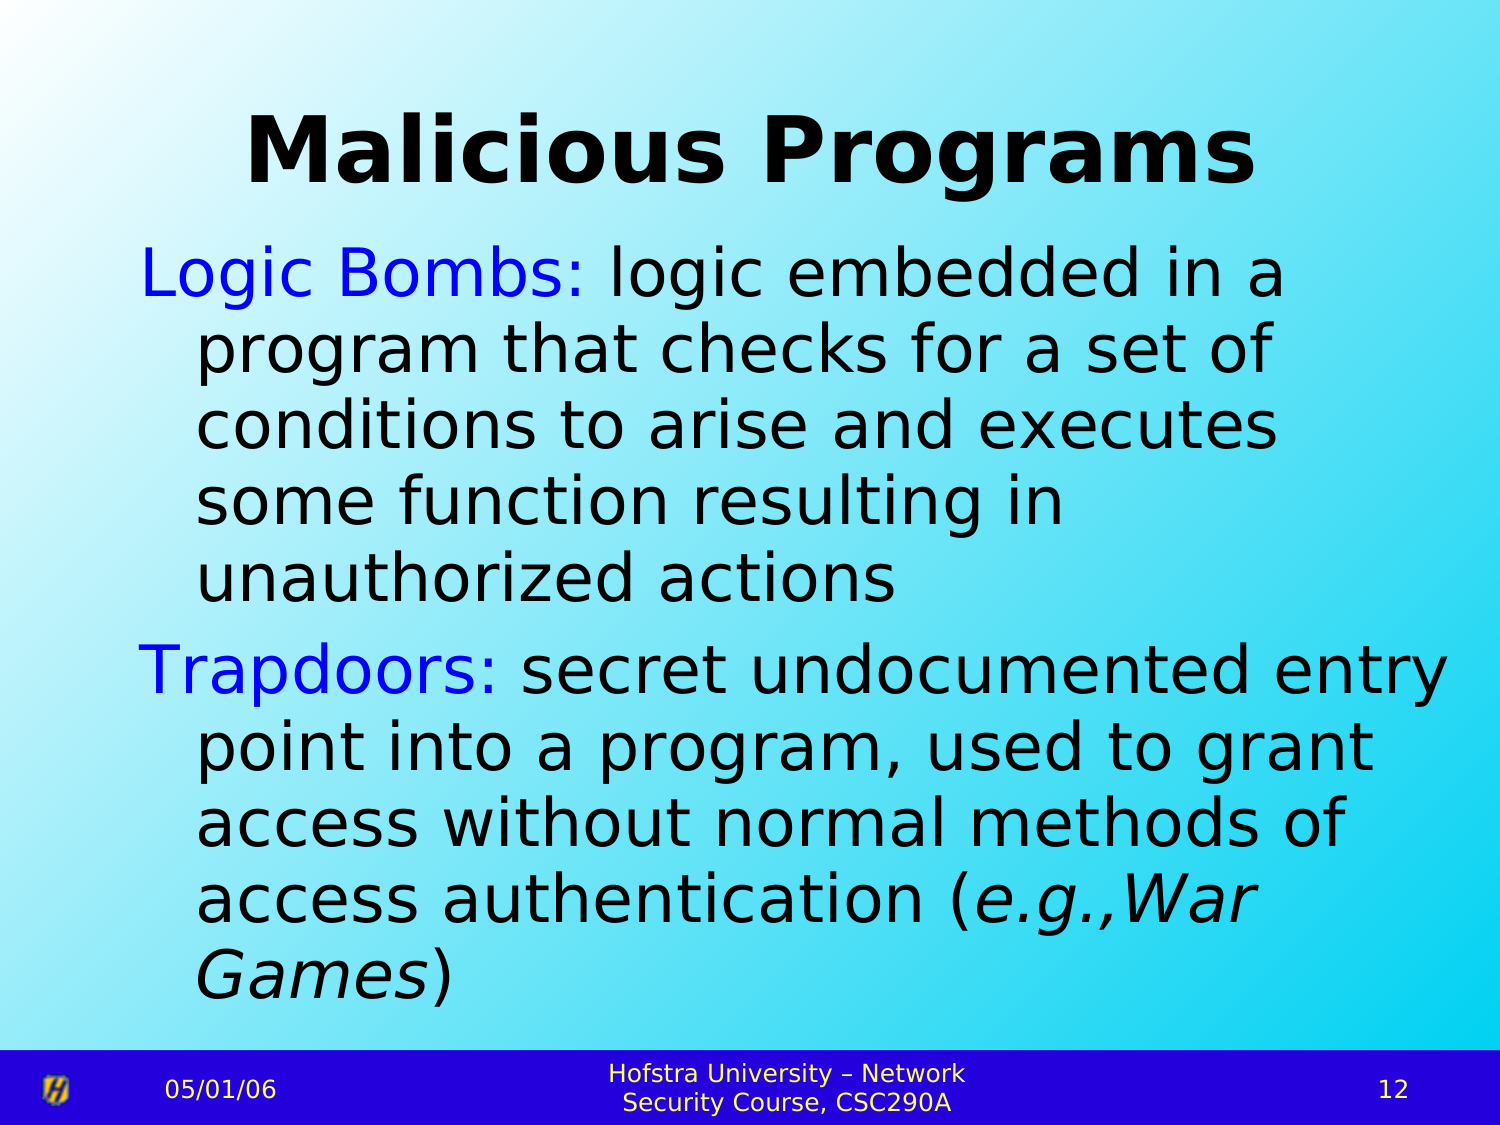

# Malicious Programs
Logic Bombs: logic embedded in a program that checks for a set of conditions to arise and executes some function resulting in unauthorized actions
Trapdoors: secret undocumented entry point into a program, used to grant access without normal methods of access authentication (e.g.,War Games)
12